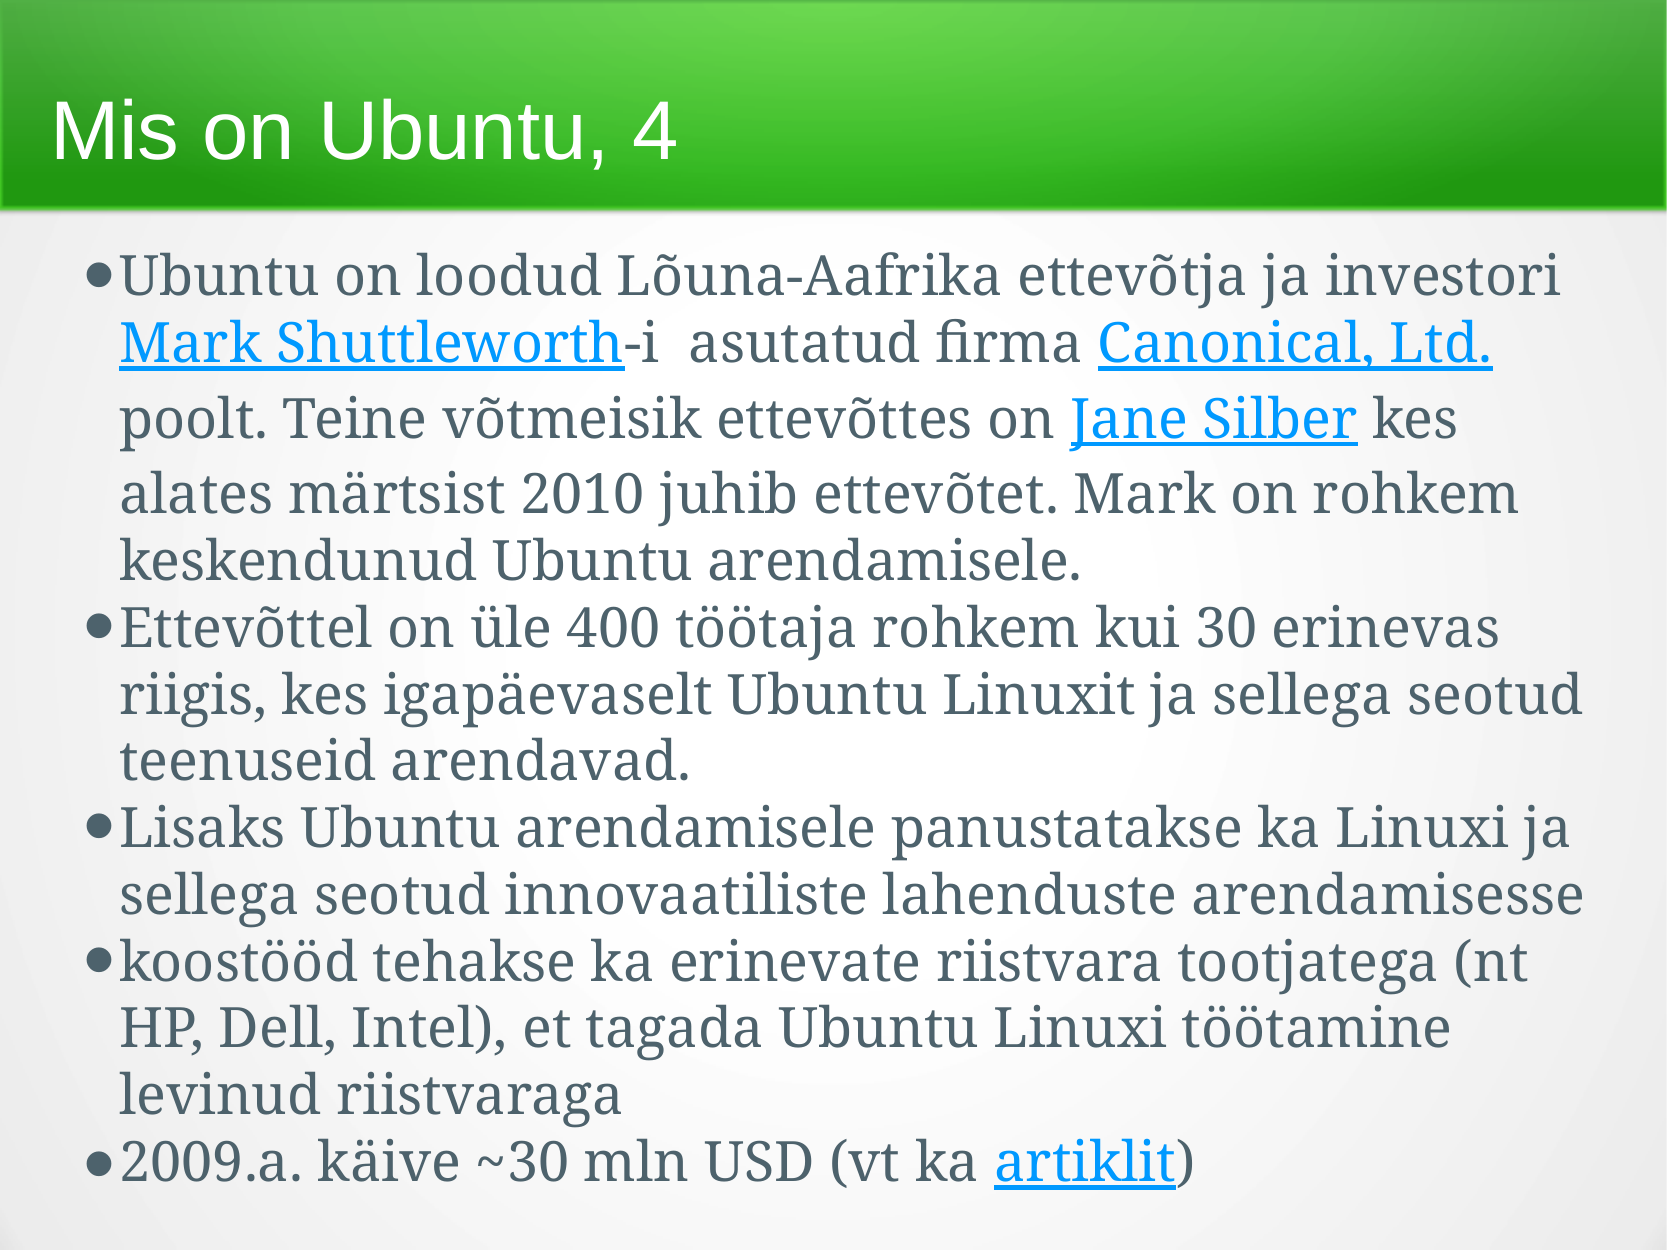

# Mis on Ubuntu, 4
Ubuntu on loodud Lõuna-Aafrika ettevõtja ja investori Mark Shuttleworth-i  asutatud firma Canonical, Ltd. poolt. Teine võtmeisik ettevõttes on Jane Silber kes alates märtsist 2010 juhib ettevõtet. Mark on rohkem keskendunud Ubuntu arendamisele.
Ettevõttel on üle 400 töötaja rohkem kui 30 erinevas riigis, kes igapäevaselt Ubuntu Linuxit ja sellega seotud teenuseid arendavad.
Lisaks Ubuntu arendamisele panustatakse ka Linuxi ja sellega seotud innovaatiliste lahenduste arendamisesse
koostööd tehakse ka erinevate riistvara tootjatega (nt HP, Dell, Intel), et tagada Ubuntu Linuxi töötamine levinud riistvaraga
2009.a. käive ~30 mln USD (vt ka artiklit)